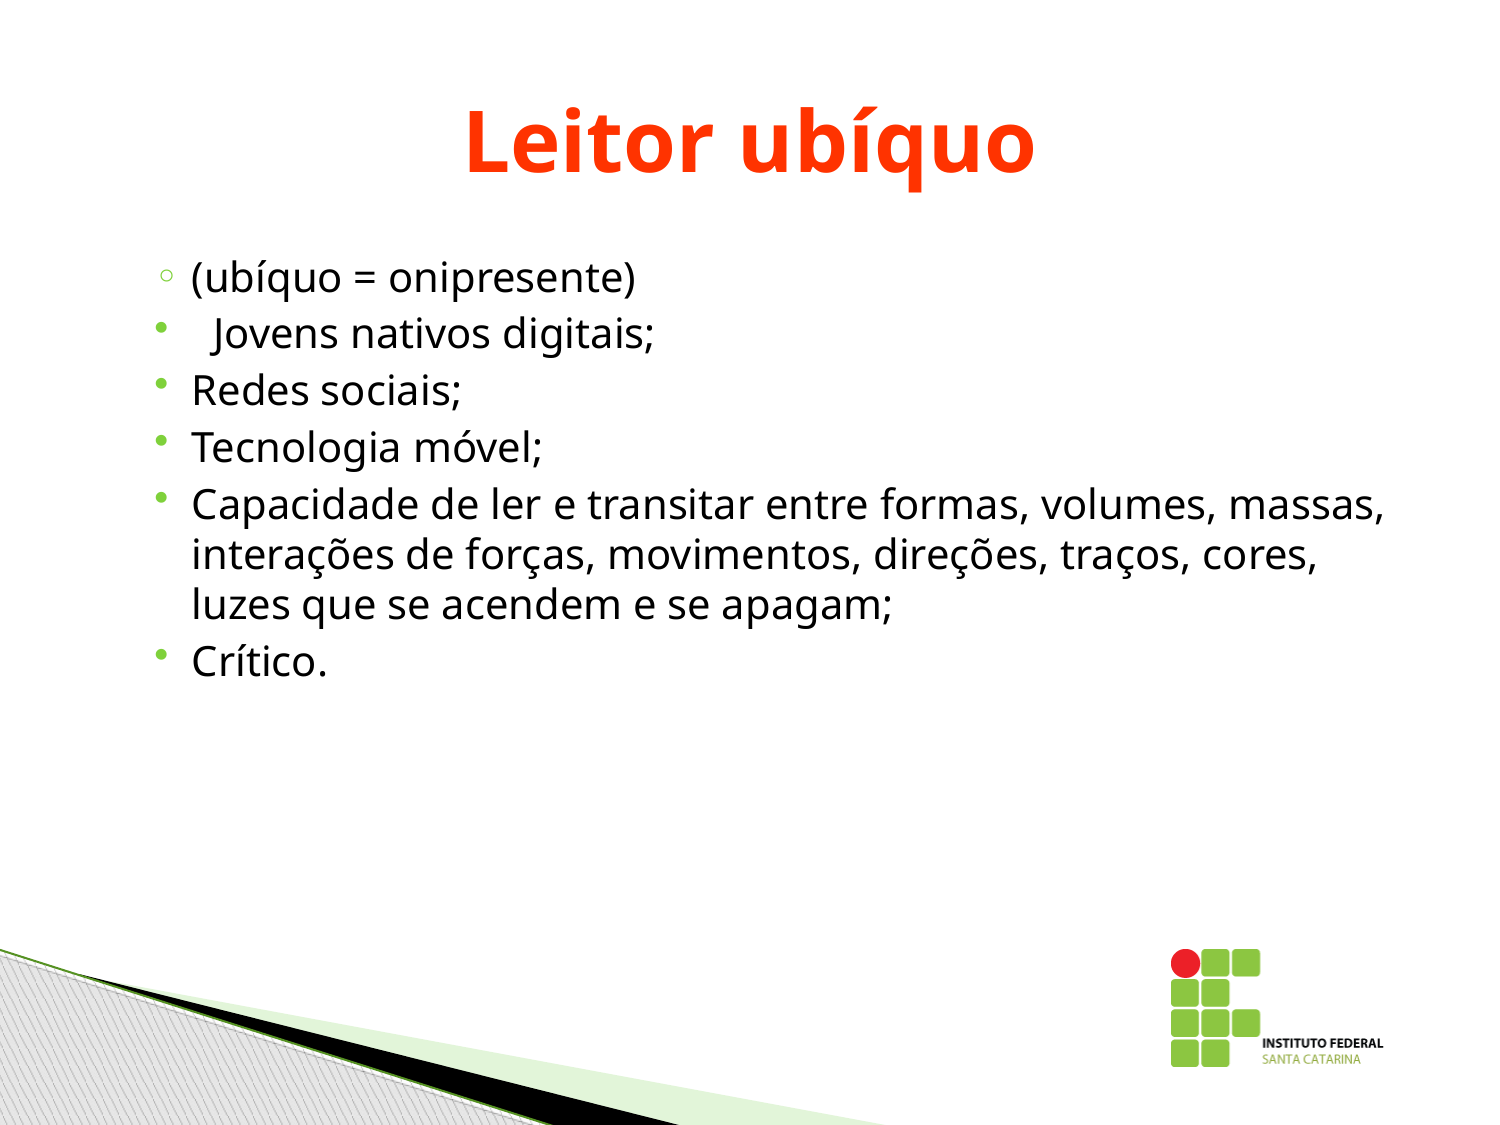

Leitor ubíquo
# (ubíquo = onipresente)
 Jovens nativos digitais;
Redes sociais;
Tecnologia móvel;
Capacidade de ler e transitar entre formas, volumes, massas, interações de forças, movimentos, direções, traços, cores, luzes que se acendem e se apagam;
Crítico.